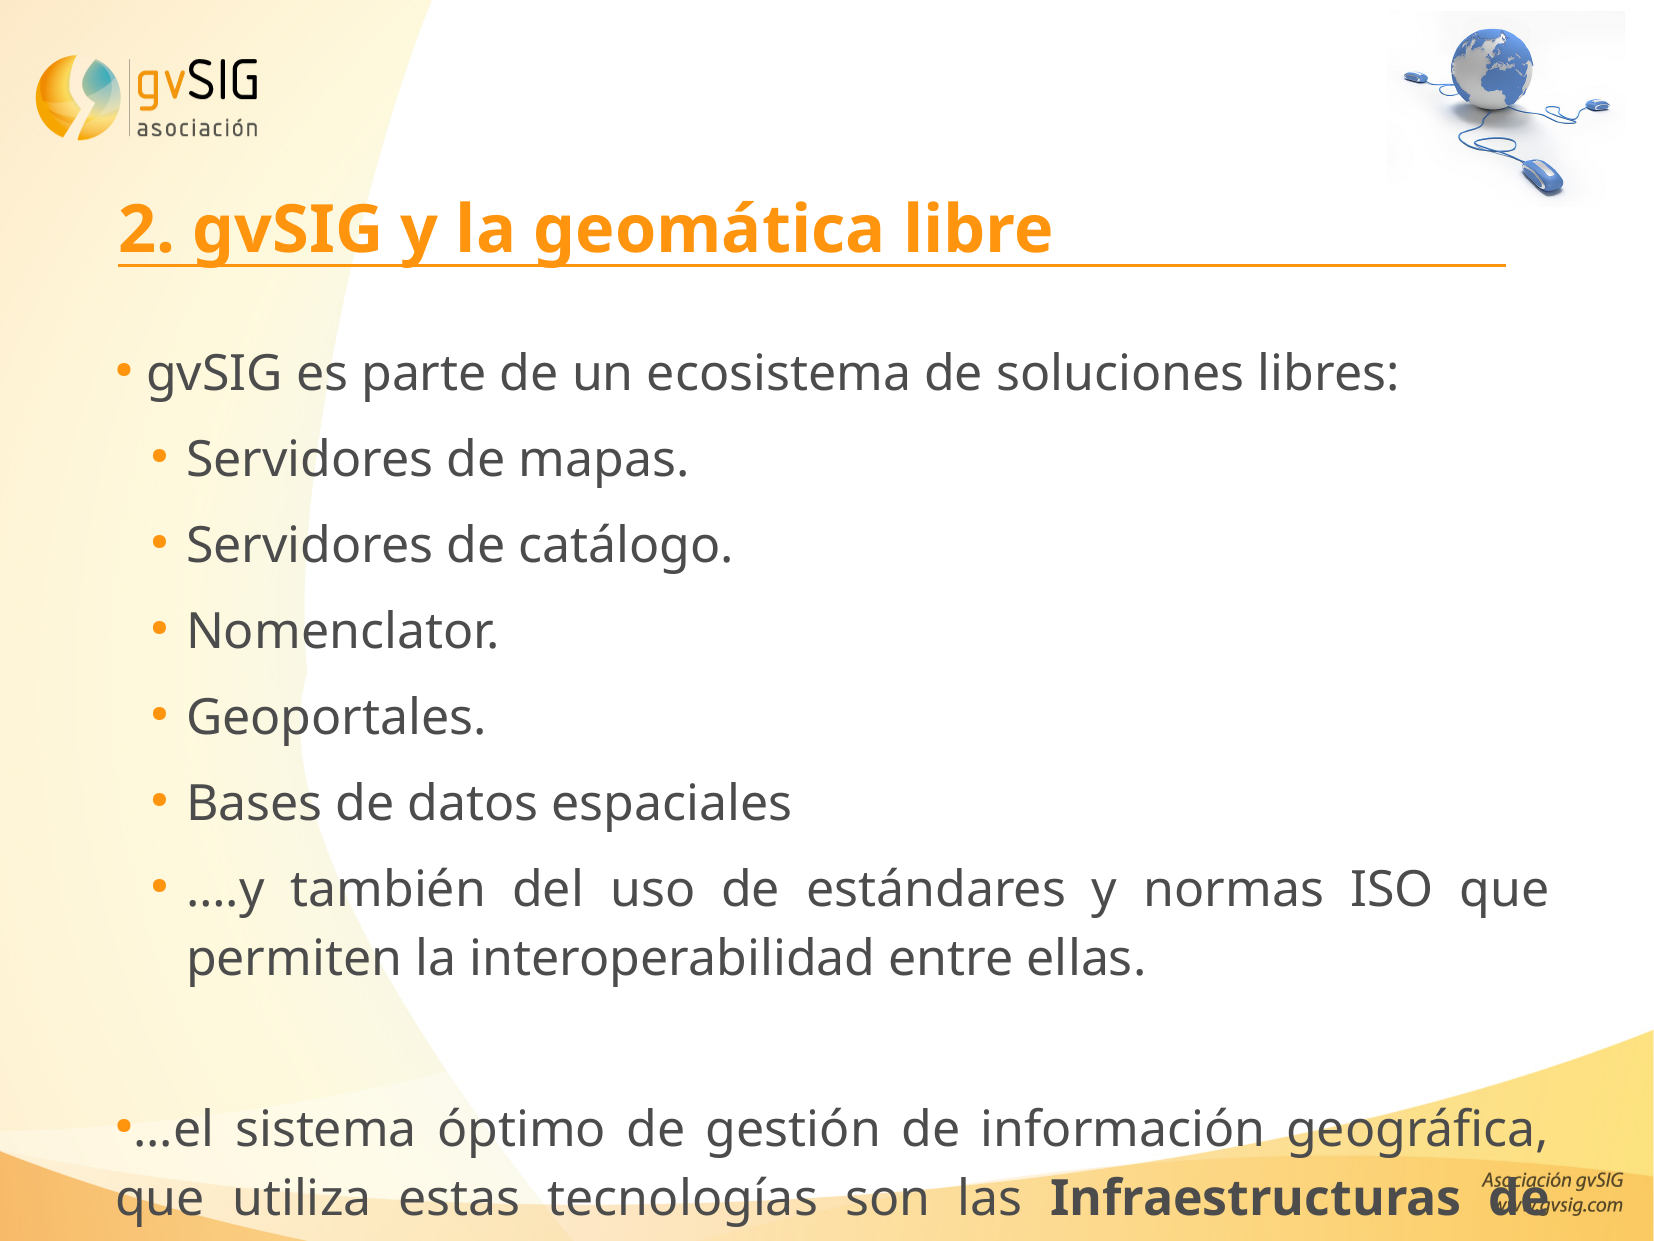

# 2. gvSIG y la geomática libre
 gvSIG es parte de un ecosistema de soluciones libres:
Servidores de mapas.
Servidores de catálogo.
Nomenclator.
Geoportales.
Bases de datos espaciales
….y también del uso de estándares y normas ISO que permiten la interoperabilidad entre ellas.
...el sistema óptimo de gestión de información geográfica, que utiliza estas tecnologías son las Infraestructuras de Datos Espaciales